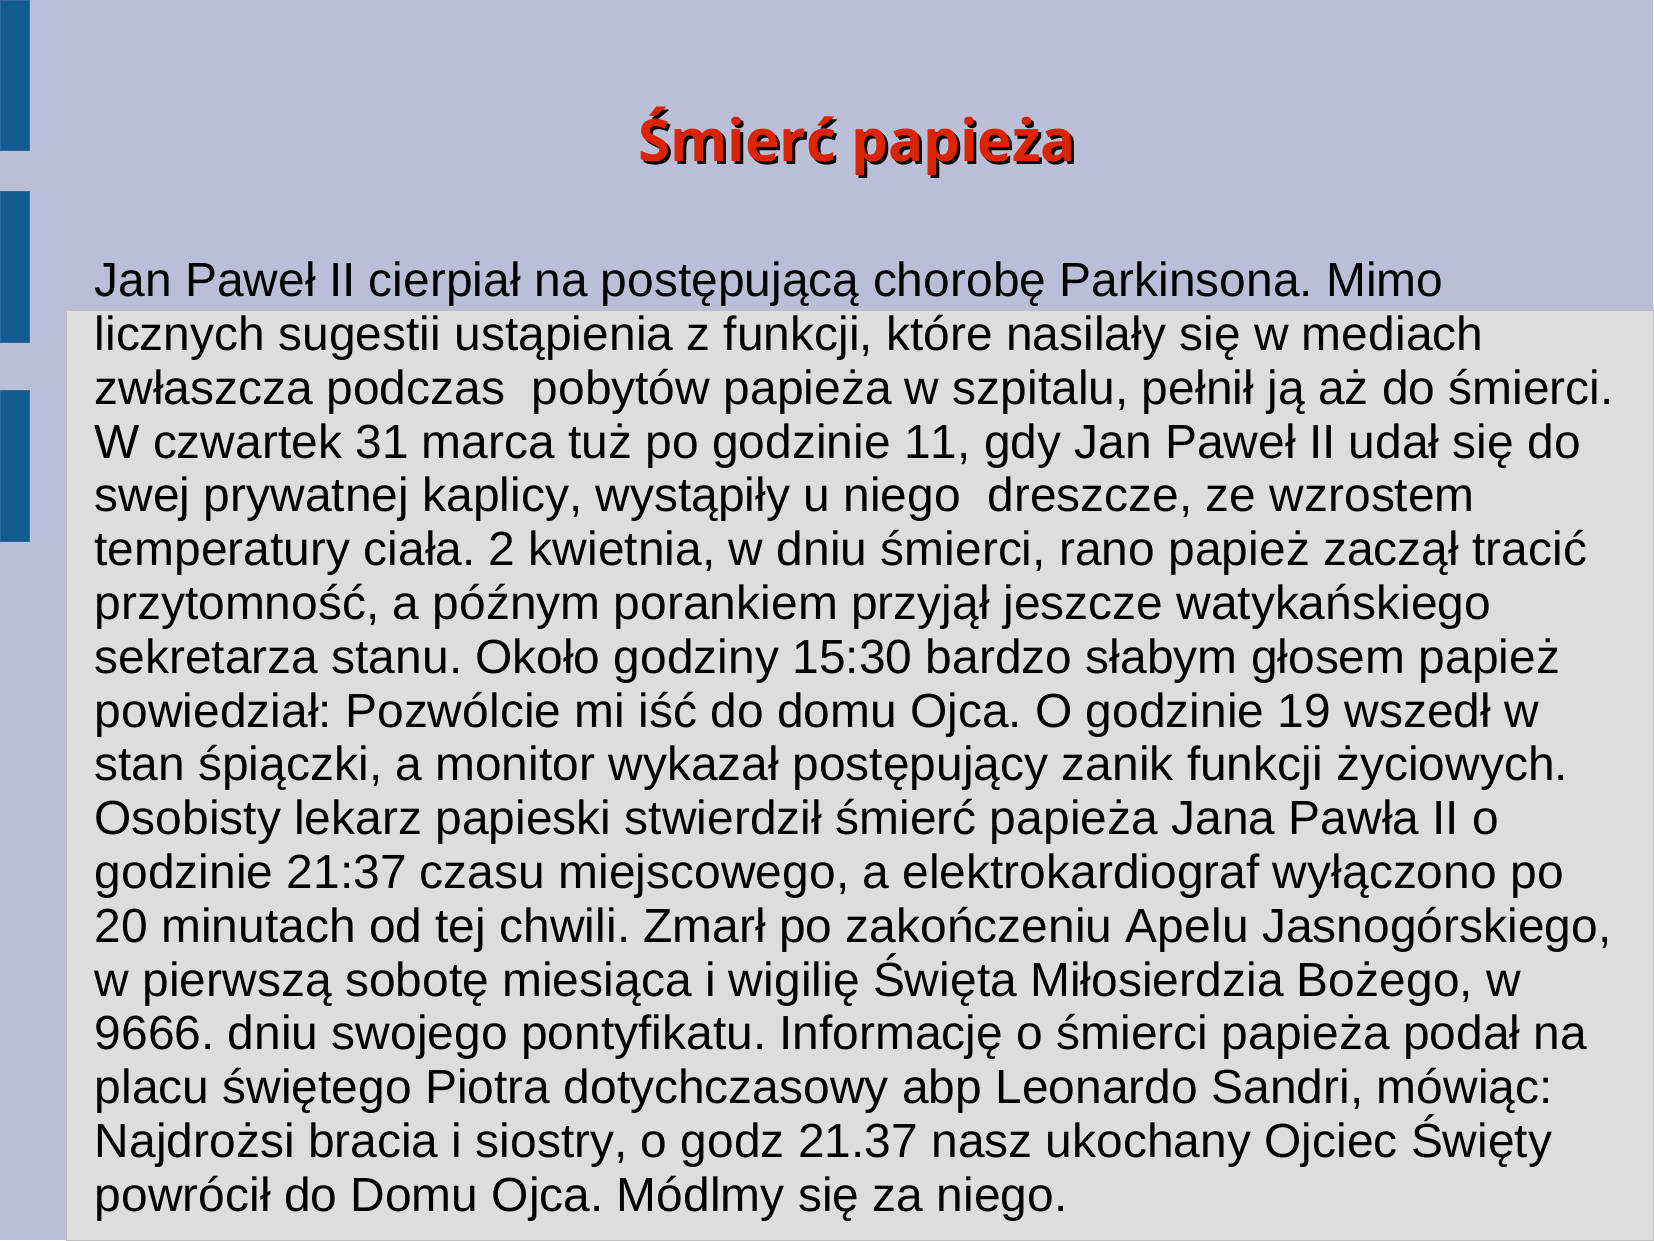

# Śmierć papieża
Jan Paweł II cierpiał na postępującą chorobę Parkinsona. Mimo licznych sugestii ustąpienia z funkcji, które nasilały się w mediach zwłaszcza podczas pobytów papieża w szpitalu, pełnił ją aż do śmierci. W czwartek 31 marca tuż po godzinie 11, gdy Jan Paweł II udał się do swej prywatnej kaplicy, wystąpiły u niego dreszcze, ze wzrostem temperatury ciała. 2 kwietnia, w dniu śmierci, rano papież zaczął tracić przytomność, a późnym porankiem przyjął jeszcze watykańskiego sekretarza stanu. Około godziny 15:30 bardzo słabym głosem papież powiedział: Pozwólcie mi iść do domu Ojca. O godzinie 19 wszedł w stan śpiączki, a monitor wykazał postępujący zanik funkcji życiowych. Osobisty lekarz papieski stwierdził śmierć papieża Jana Pawła II o godzinie 21:37 czasu miejscowego, a elektrokardiograf wyłączono po 20 minutach od tej chwili. Zmarł po zakończeniu Apelu Jasnogórskiego, w pierwszą sobotę miesiąca i wigilię Święta Miłosierdzia Bożego, w 9666. dniu swojego pontyfikatu. Informację o śmierci papieża podał na placu świętego Piotra dotychczasowy abp Leonardo Sandri, mówiąc: Najdrożsi bracia i siostry, o godz 21.37 nasz ukochany Ojciec Święty powrócił do Domu Ojca. Módlmy się za niego.